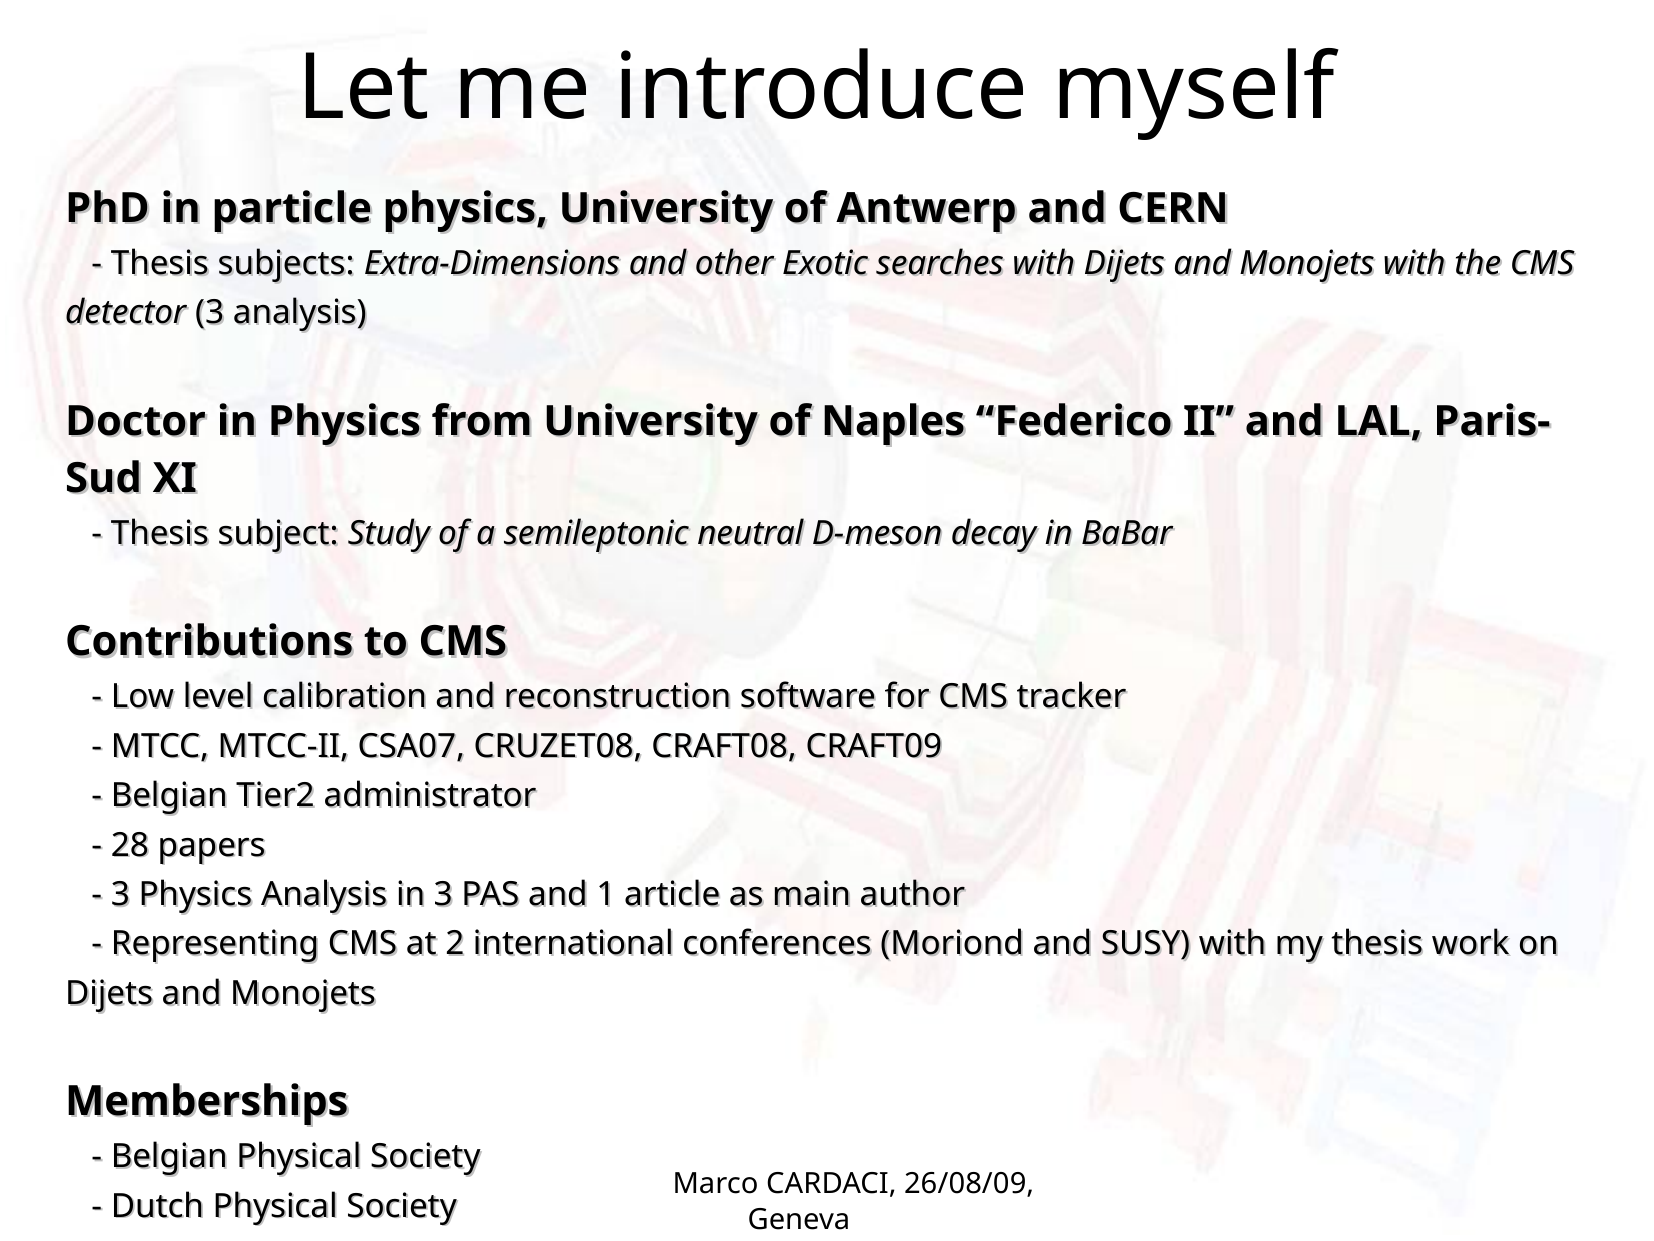

# Let me introduce myself
PhD in particle physics, University of Antwerp and CERN
 - Thesis subjects: Extra-Dimensions and other Exotic searches with Dijets and Monojets with the CMS detector (3 analysis)
Doctor in Physics from University of Naples “Federico II” and LAL, Paris-Sud XI
 - Thesis subject: Study of a semileptonic neutral D-meson decay in BaBar
Contributions to CMS
 - Low level calibration and reconstruction software for CMS tracker
 - MTCC, MTCC-II, CSA07, CRUZET08, CRAFT08, CRAFT09
 - Belgian Tier2 administrator
 - 28 papers
 - 3 Physics Analysis in 3 PAS and 1 article as main author
 - Representing CMS at 2 international conferences (Moriond and SUSY) with my thesis work on Dijets and Monojets
Memberships
 - Belgian Physical Society
 - Dutch Physical Society
Teaching
 - 2 bachelor thesis supervisions
Marco CARDACI, 26/08/09, Geneva